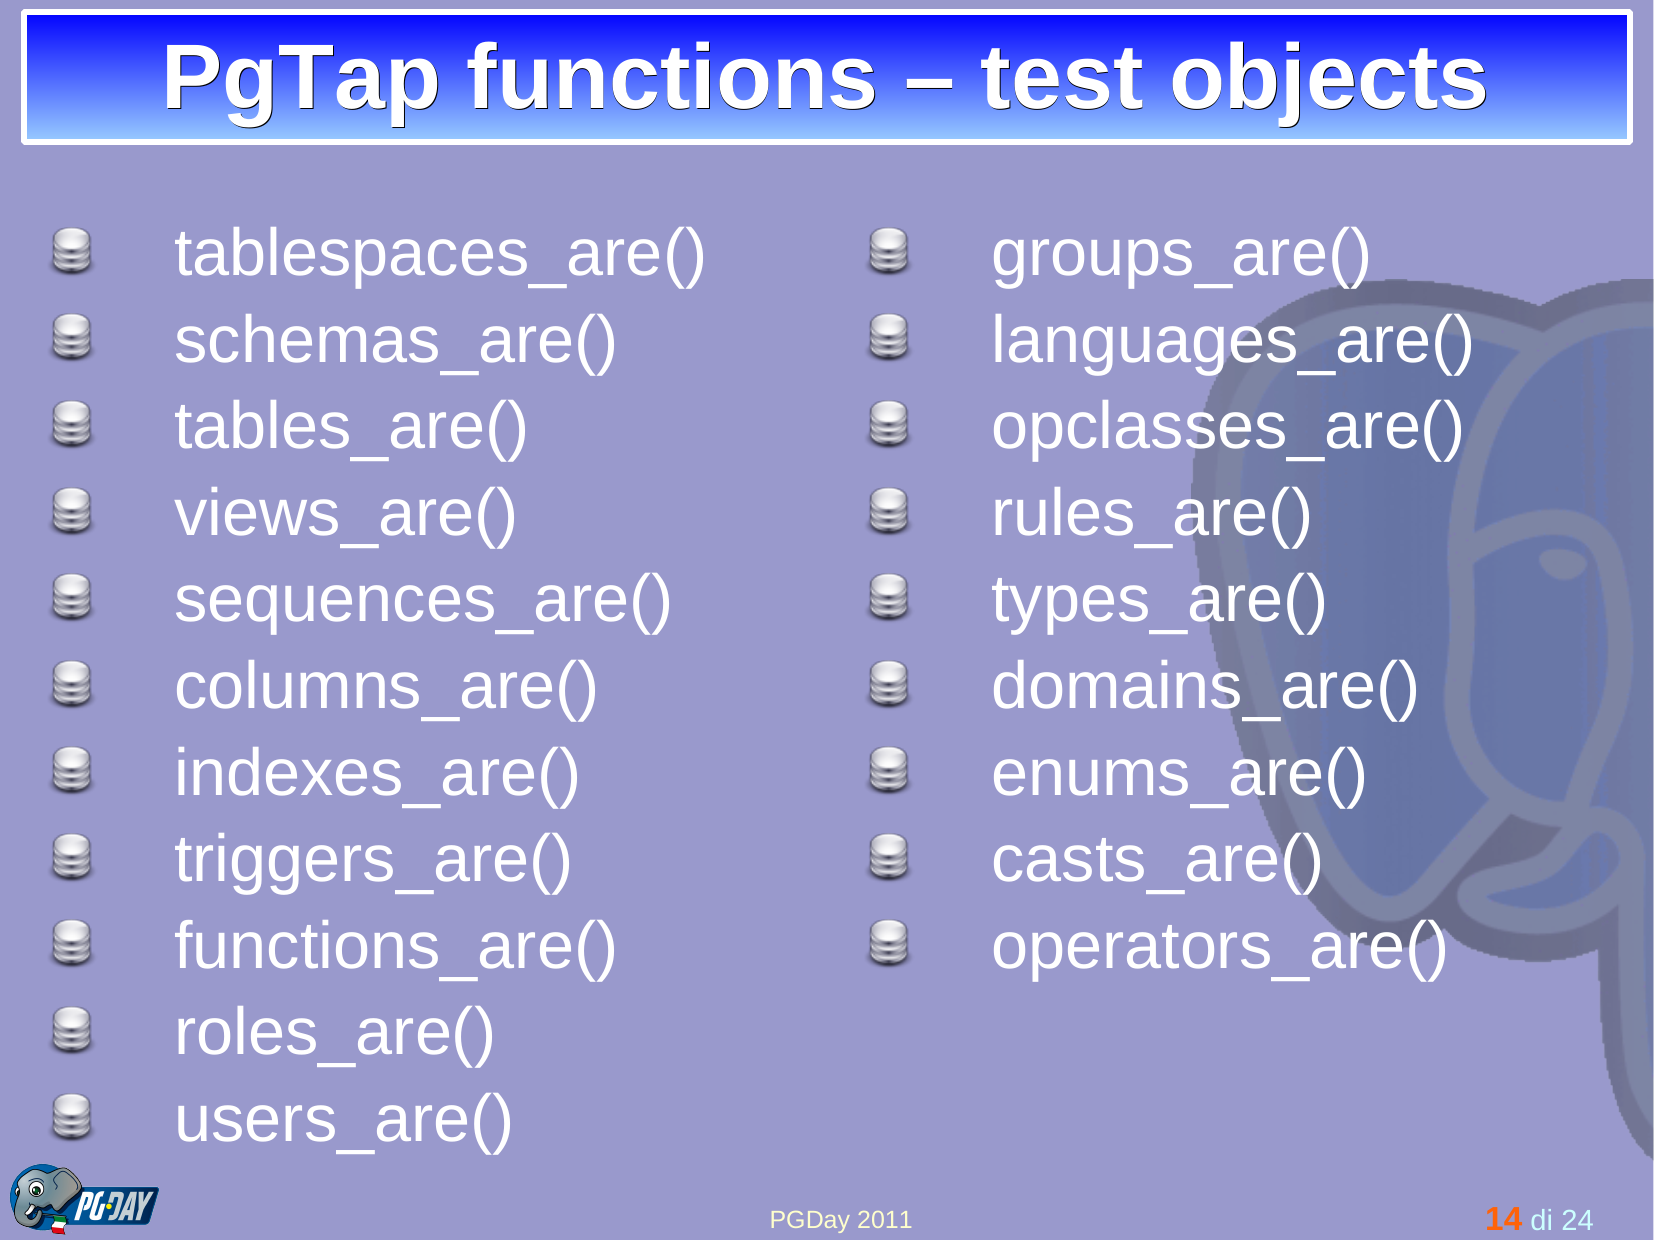

# PgTap functions – test objects
 tablespaces_are()
 schemas_are()
 tables_are()
 views_are()
 sequences_are()
 columns_are()
 indexes_are()
 triggers_are()
 functions_are()
 roles_are()
 users_are()
 groups_are()
 languages_are()
 opclasses_are()
 rules_are()
 types_are()
 domains_are()
 enums_are()
 casts_are()
 operators_are()